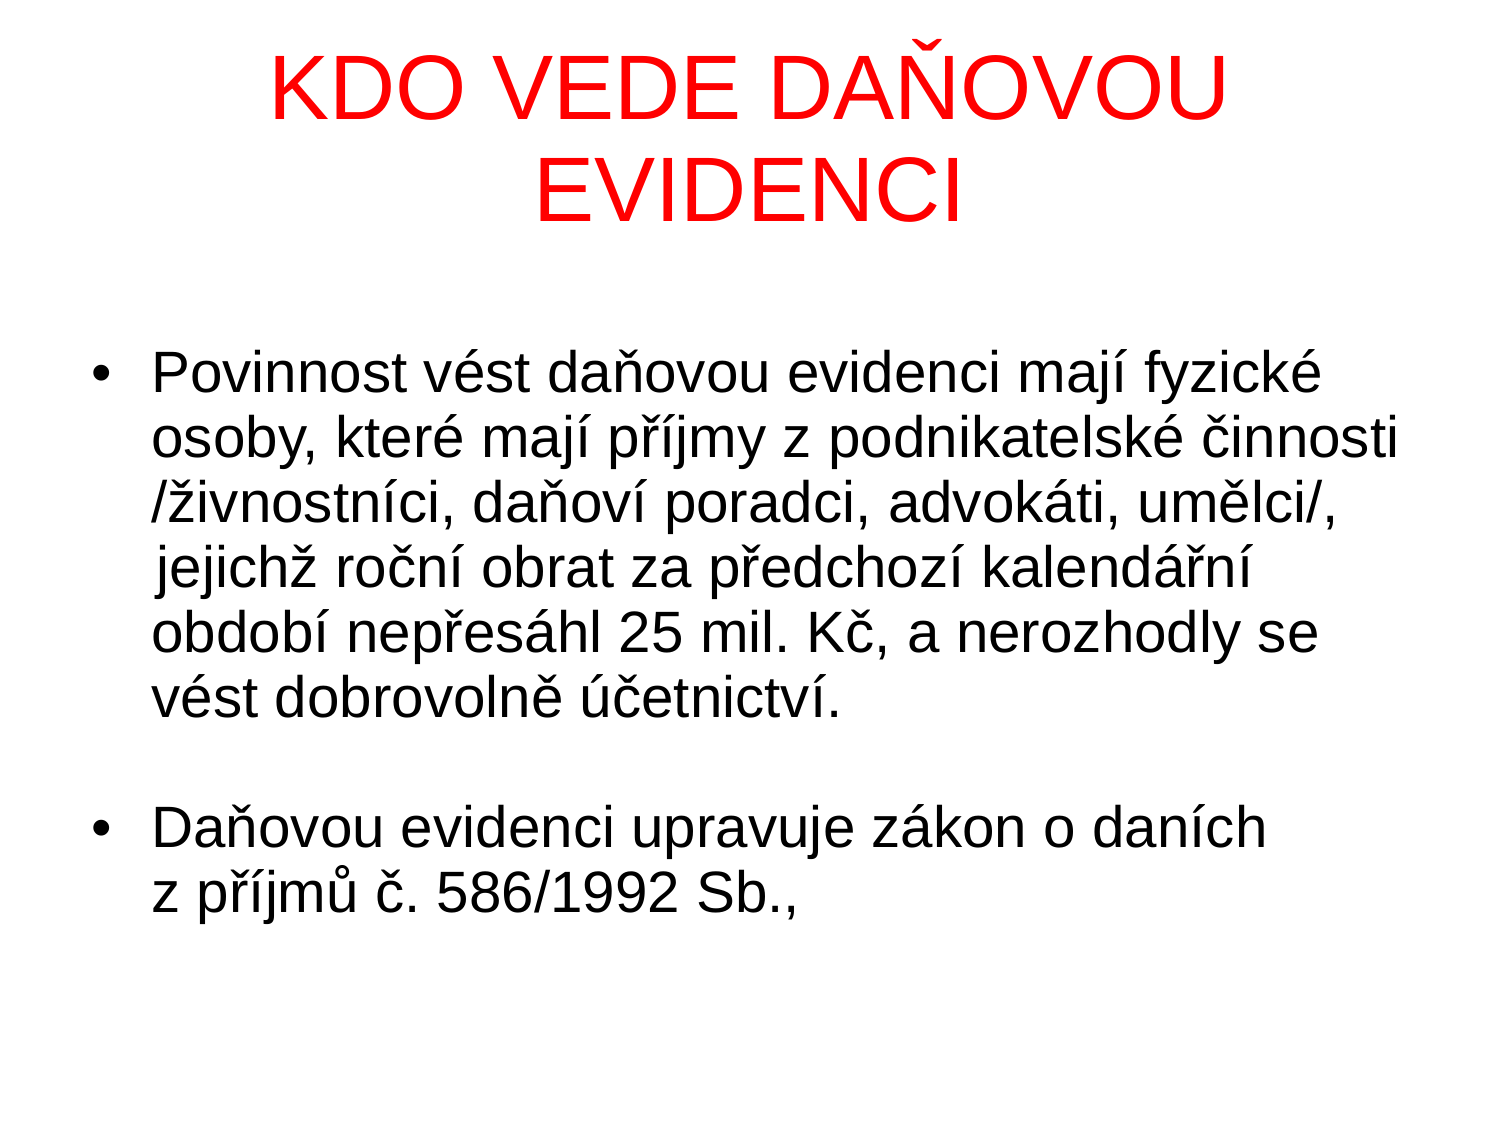

# KDO VEDE DAŇOVOU EVIDENCI
Povinnost vést daňovou evidenci mají fyzické osoby, které mají příjmy z podnikatelské činnosti /živnostníci, daňoví poradci, advokáti, umělci/,
 jejichž roční obrat za předchozí kalendářní období nepřesáhl 25 mil. Kč, a nerozhodly se vést dobrovolně účetnictví.
Daňovou evidenci upravuje zákon o daních
	z příjmů č. 586/1992 Sb.,